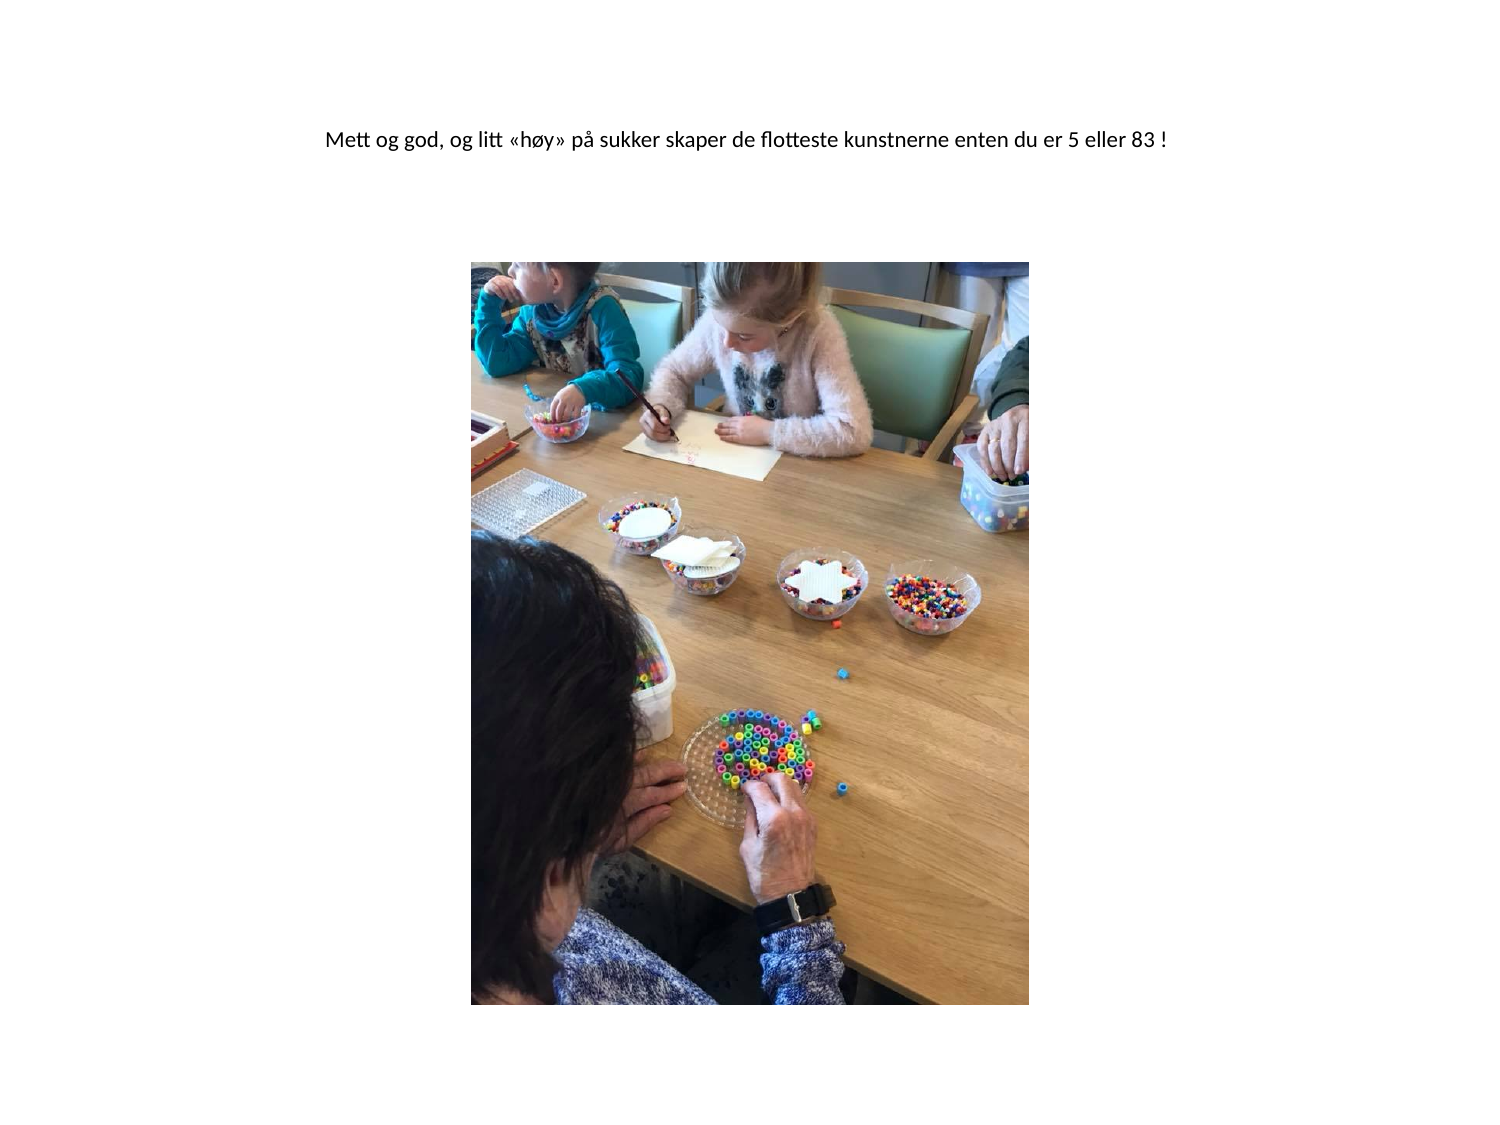

# Mett og god, og litt «høy» på sukker skaper de flotteste kunstnerne enten du er 5 eller 83 !